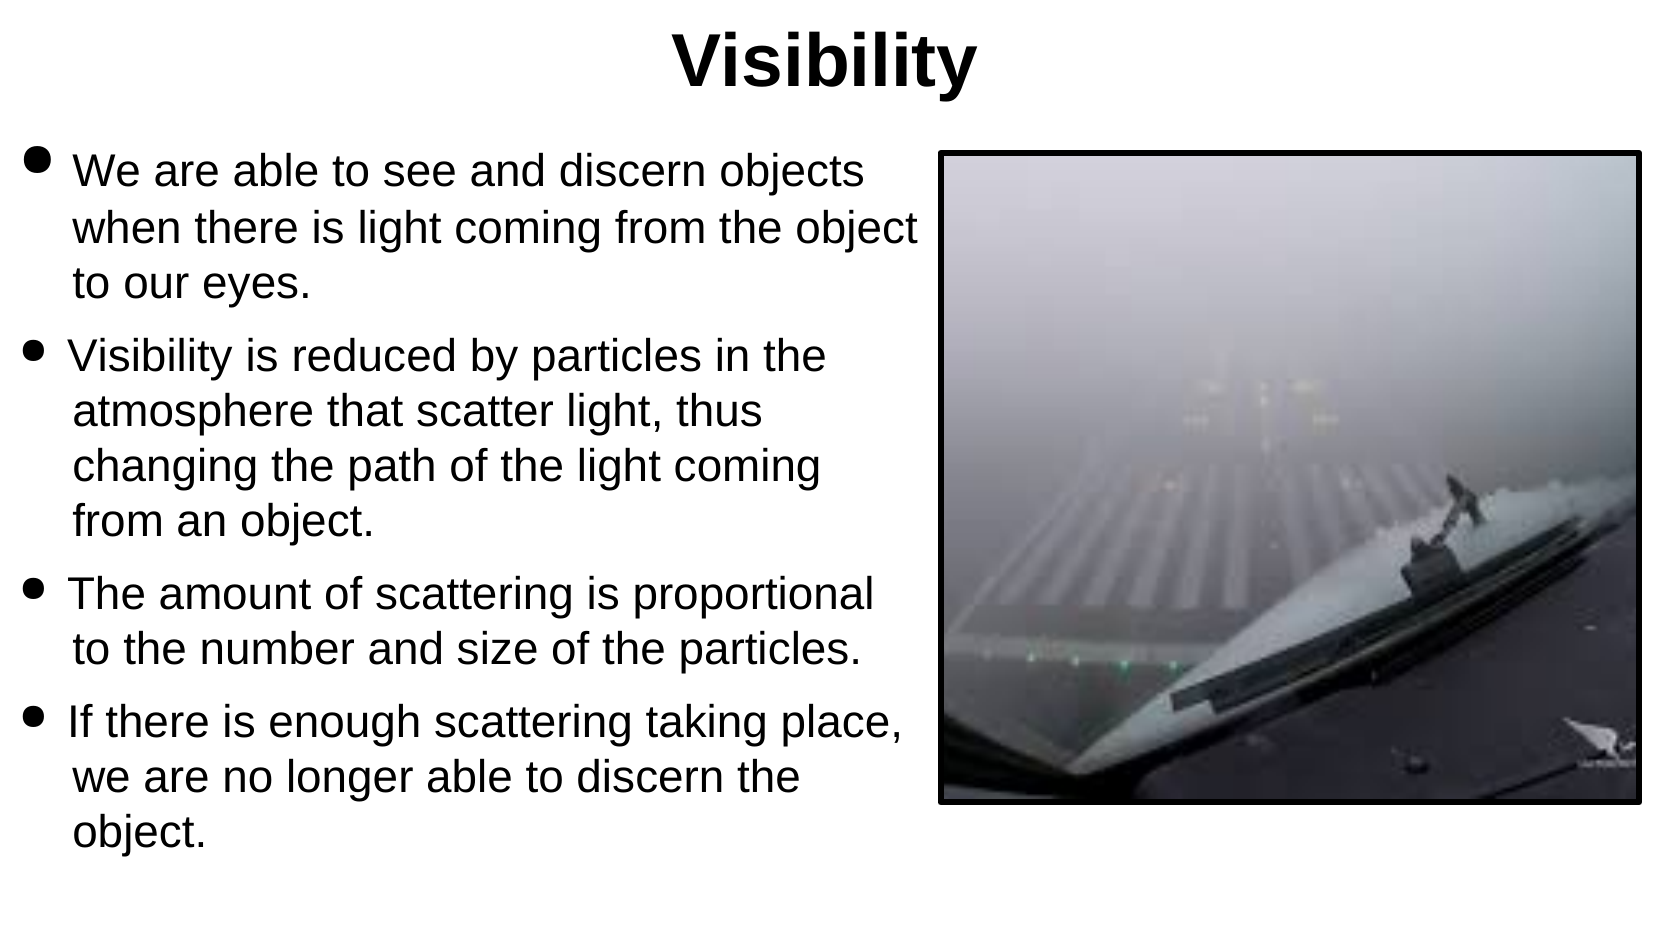

# Visibility
 We are able to see and discern objects when there is light coming from the object to our eyes.
 Visibility is reduced by particles in the atmosphere that scatter light, thus changing the path of the light coming from an object.
 The amount of scattering is proportional to the number and size of the particles.
 If there is enough scattering taking place, we are no longer able to discern the object.